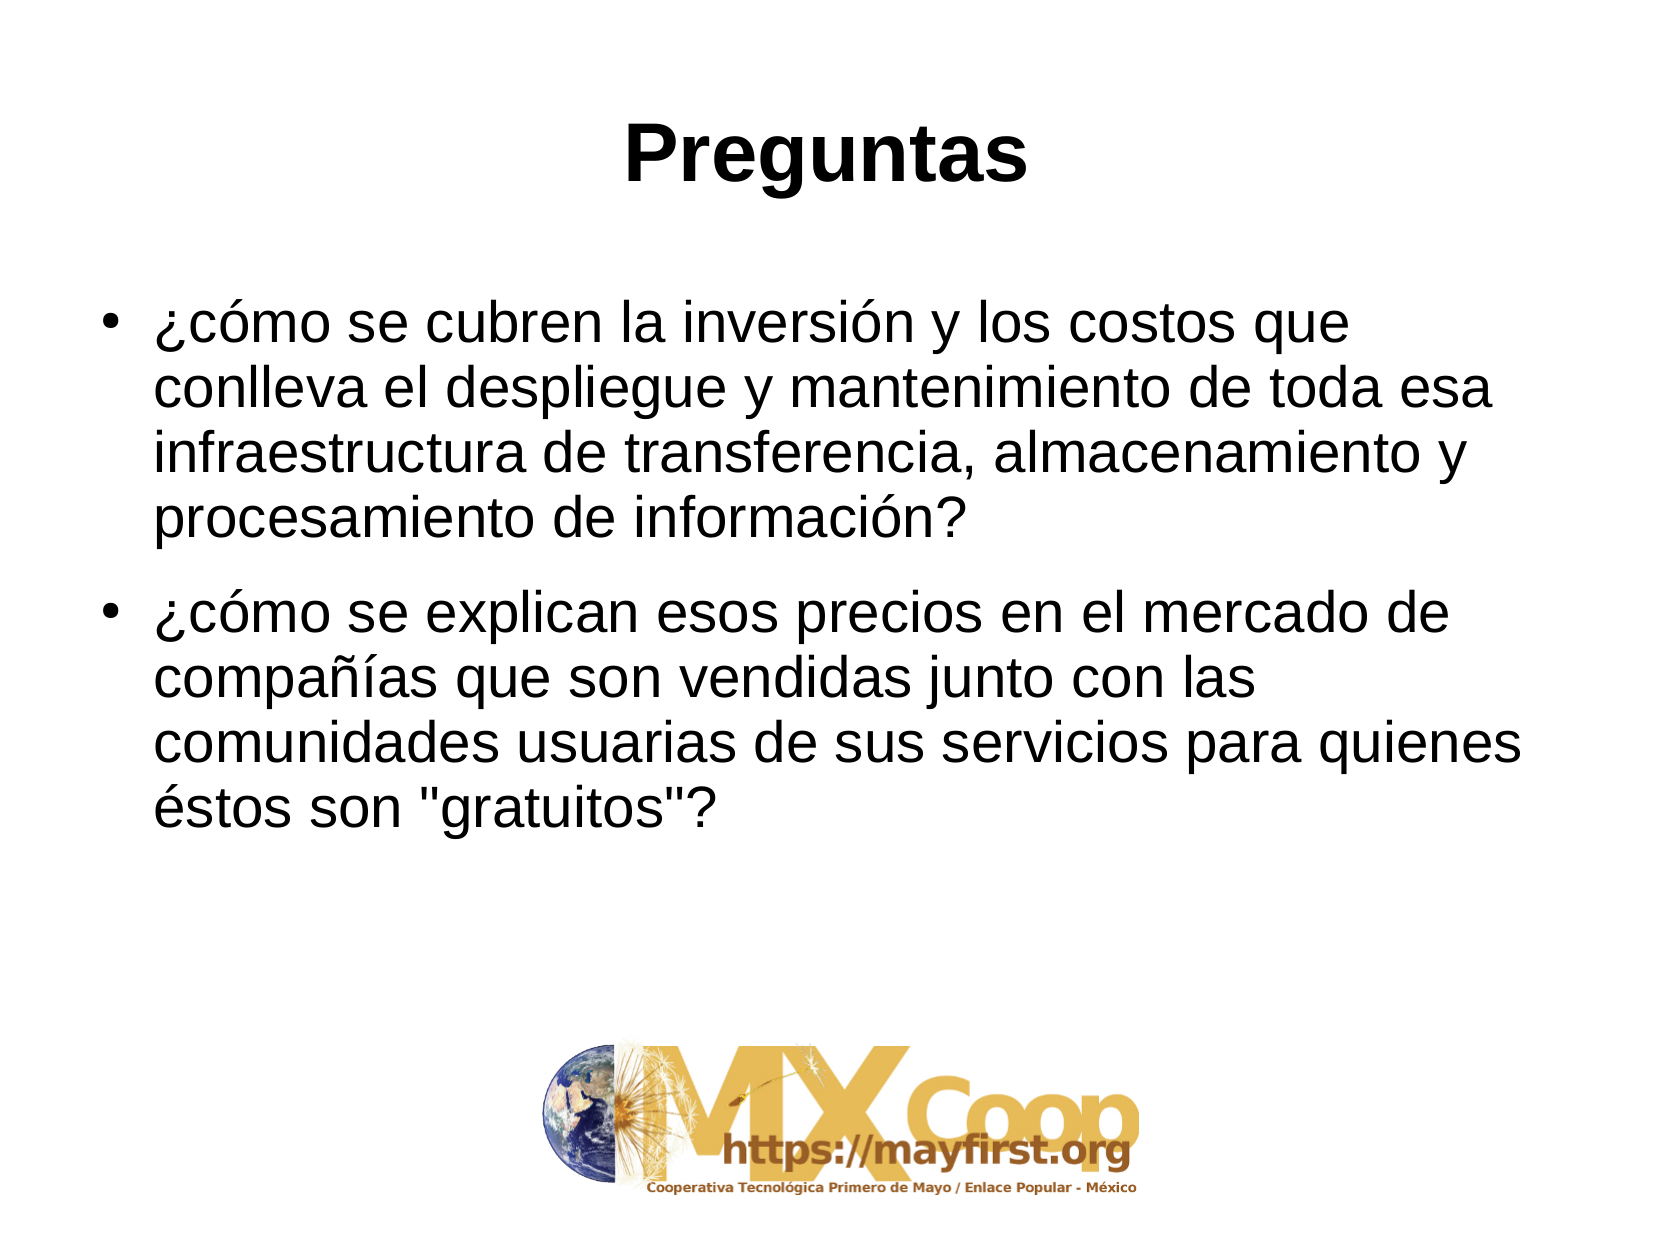

# Preguntas
¿cómo se cubren la inversión y los costos que conlleva el despliegue y mantenimiento de toda esa infraestructura de transferencia, almacenamiento y procesamiento de información?
¿cómo se explican esos precios en el mercado de compañías que son vendidas junto con las comunidades usuarias de sus servicios para quienes éstos son "gratuitos"?